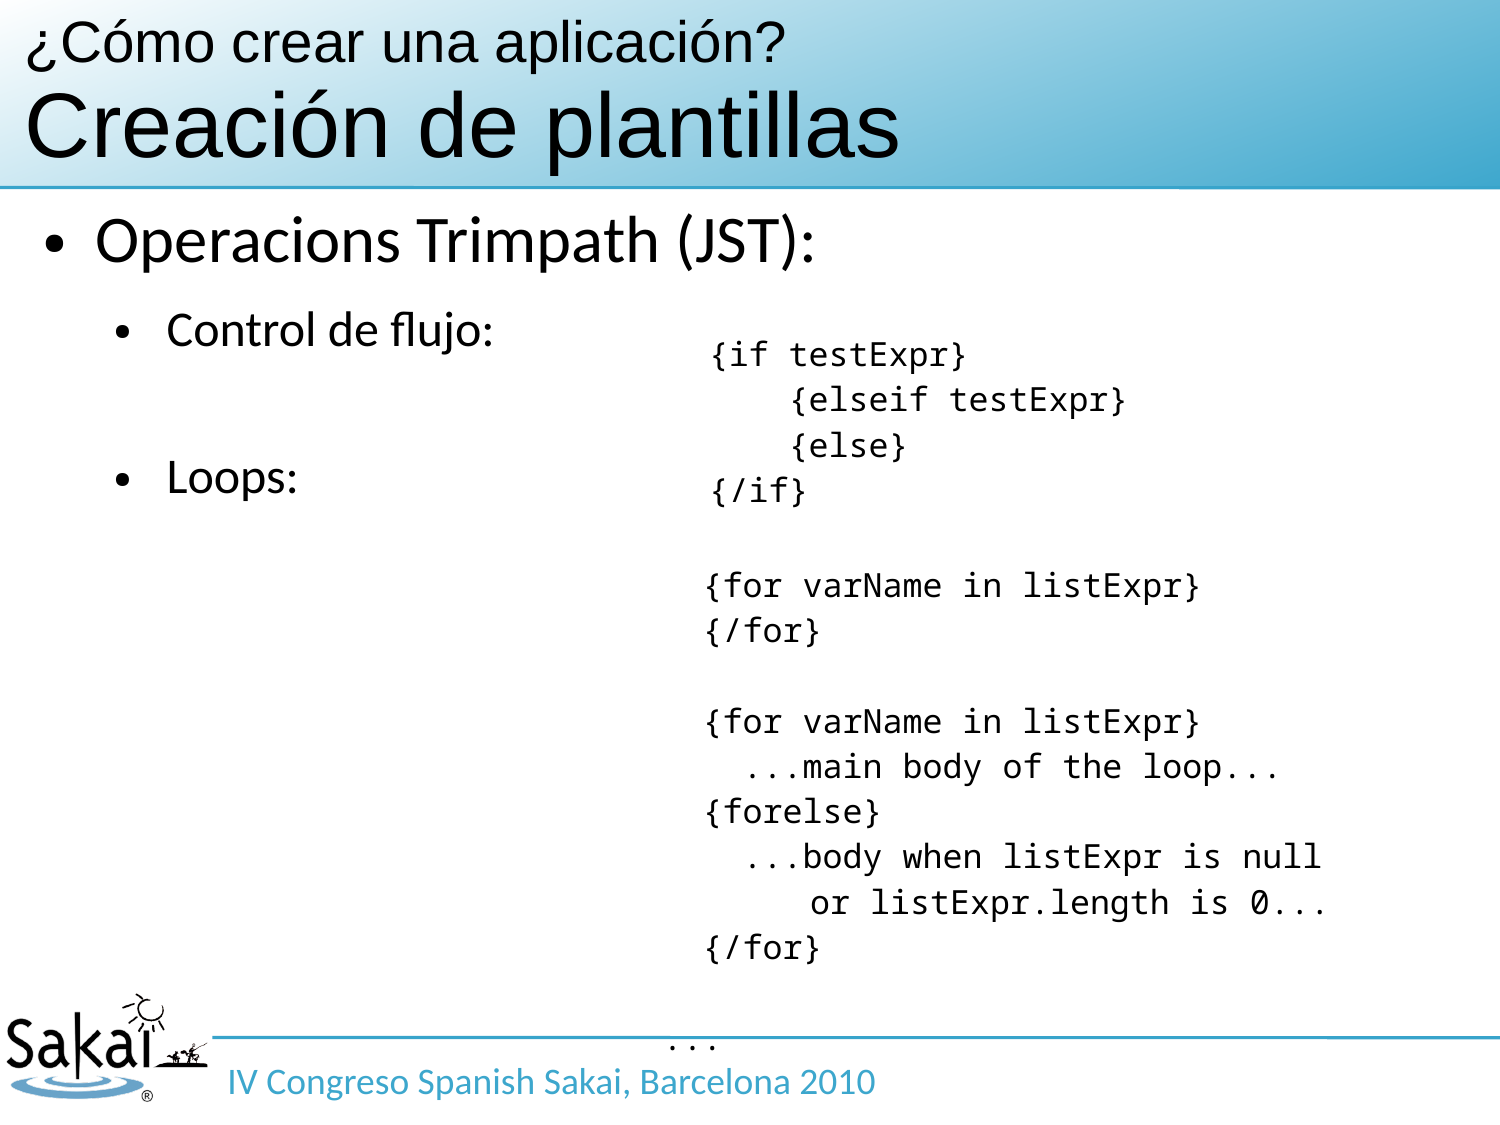

# ¿Cómo crear una aplicación? Creación de plantillas
Operacions Trimpath (JST):
Control de flujo:
Loops:
{if testExpr}
    {elseif testExpr}
    {else}
{/if}
 {for varName in listExpr}
 {/for}
 {for varName in listExpr}
 ...main body of the loop...
 {forelse}
 ...body when listExpr is null
		or listExpr.length is 0...
 {/for}
...